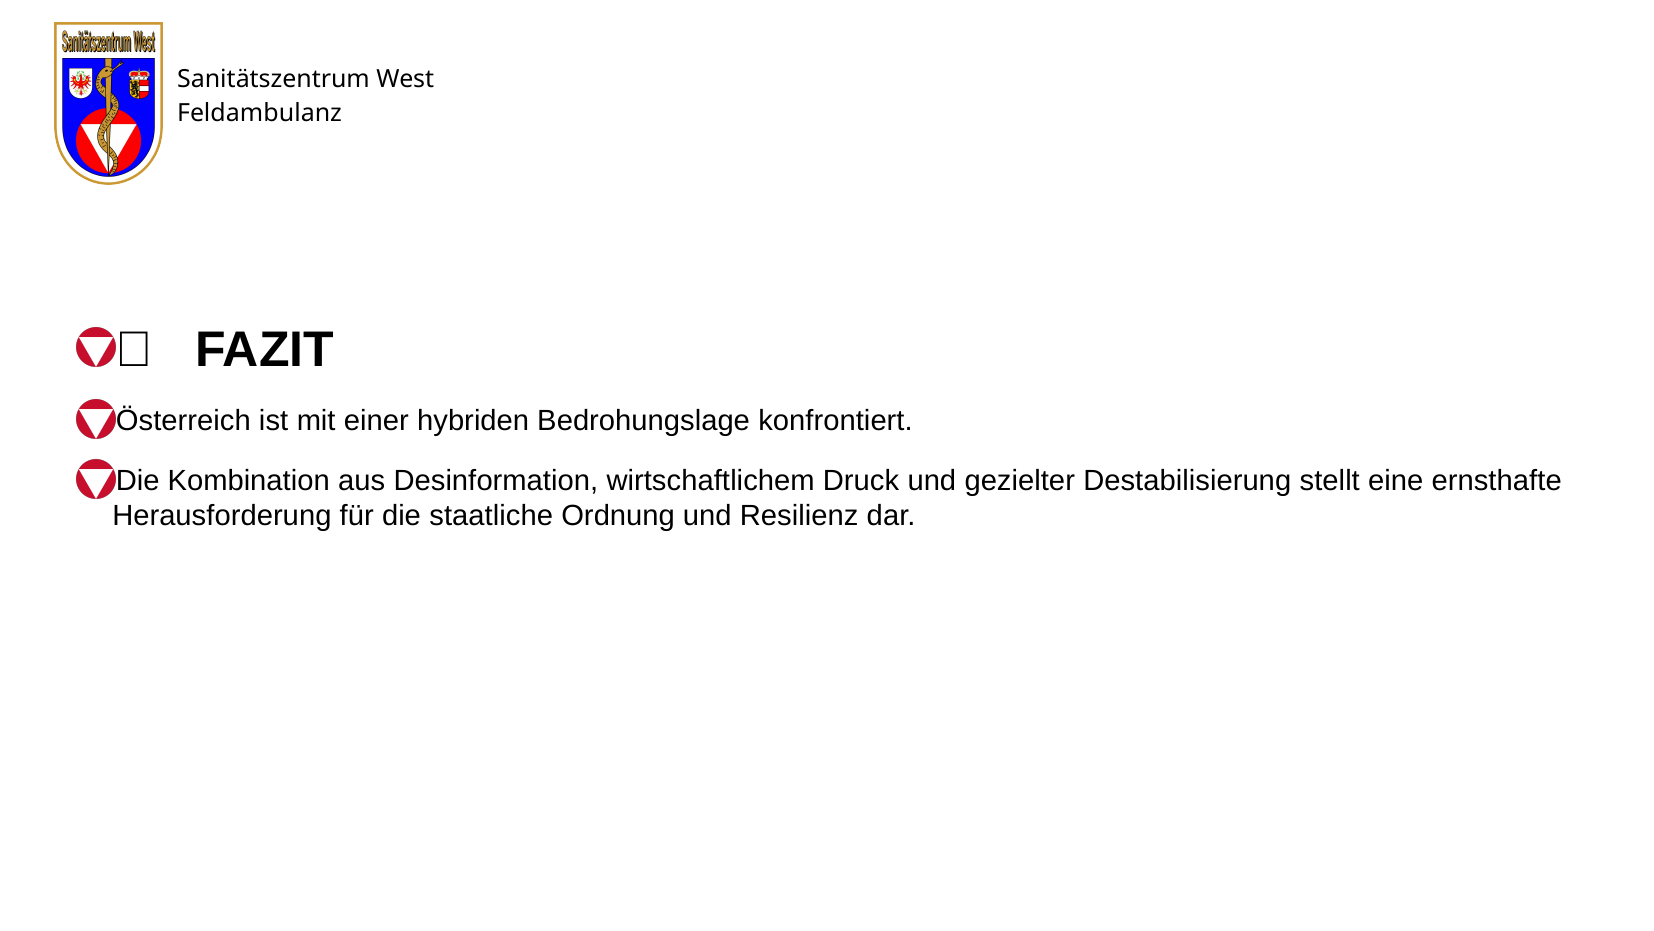

# 🧭 FAZIT
Österreich ist mit einer hybriden Bedrohungslage konfrontiert.
Die Kombination aus Desinformation, wirtschaftlichem Druck und gezielter Destabilisierung stellt eine ernsthafte Herausforderung für die staatliche Ordnung und Resilienz dar.